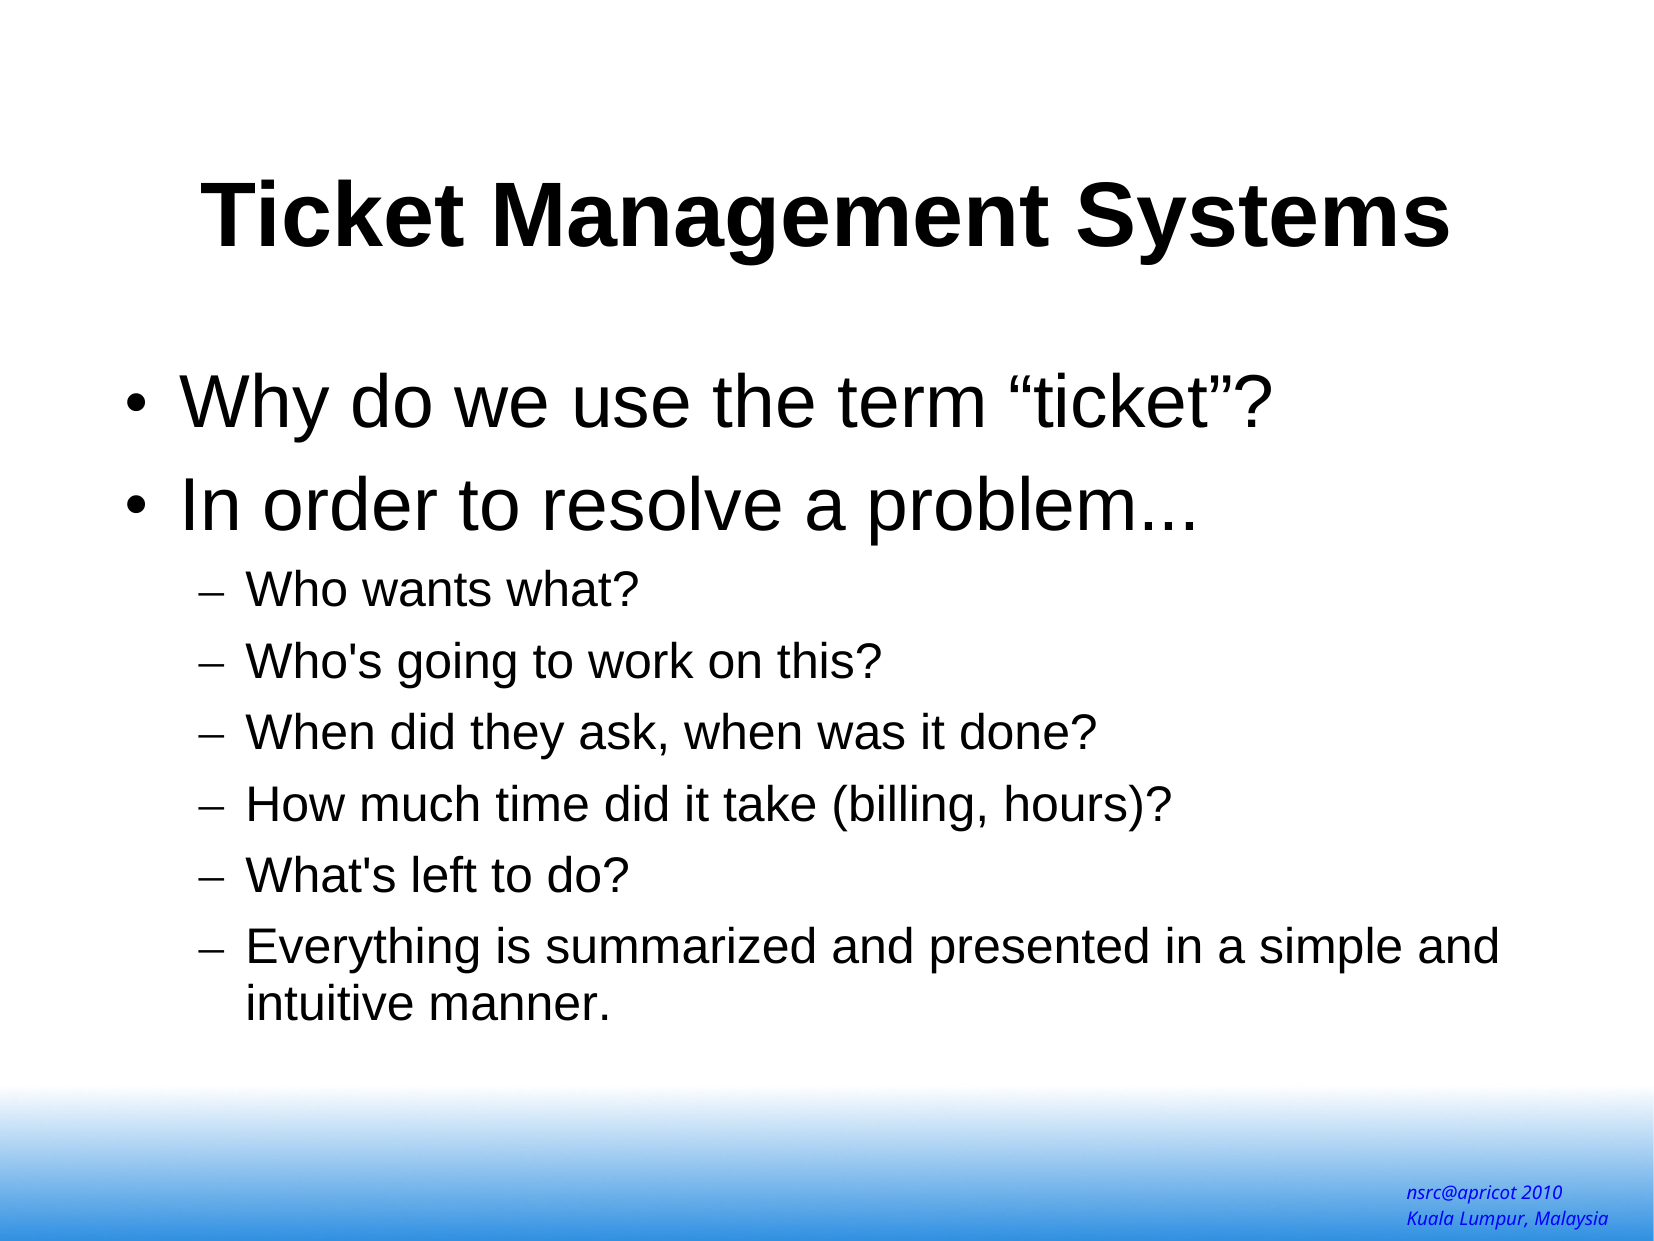

# Ticket Management Systems
Why do we use the term “ticket”?
In order to resolve a problem...
Who wants what?
Who's going to work on this?
When did they ask, when was it done?
How much time did it take (billing, hours)?
What's left to do?
Everything is summarized and presented in a simple and intuitive manner.